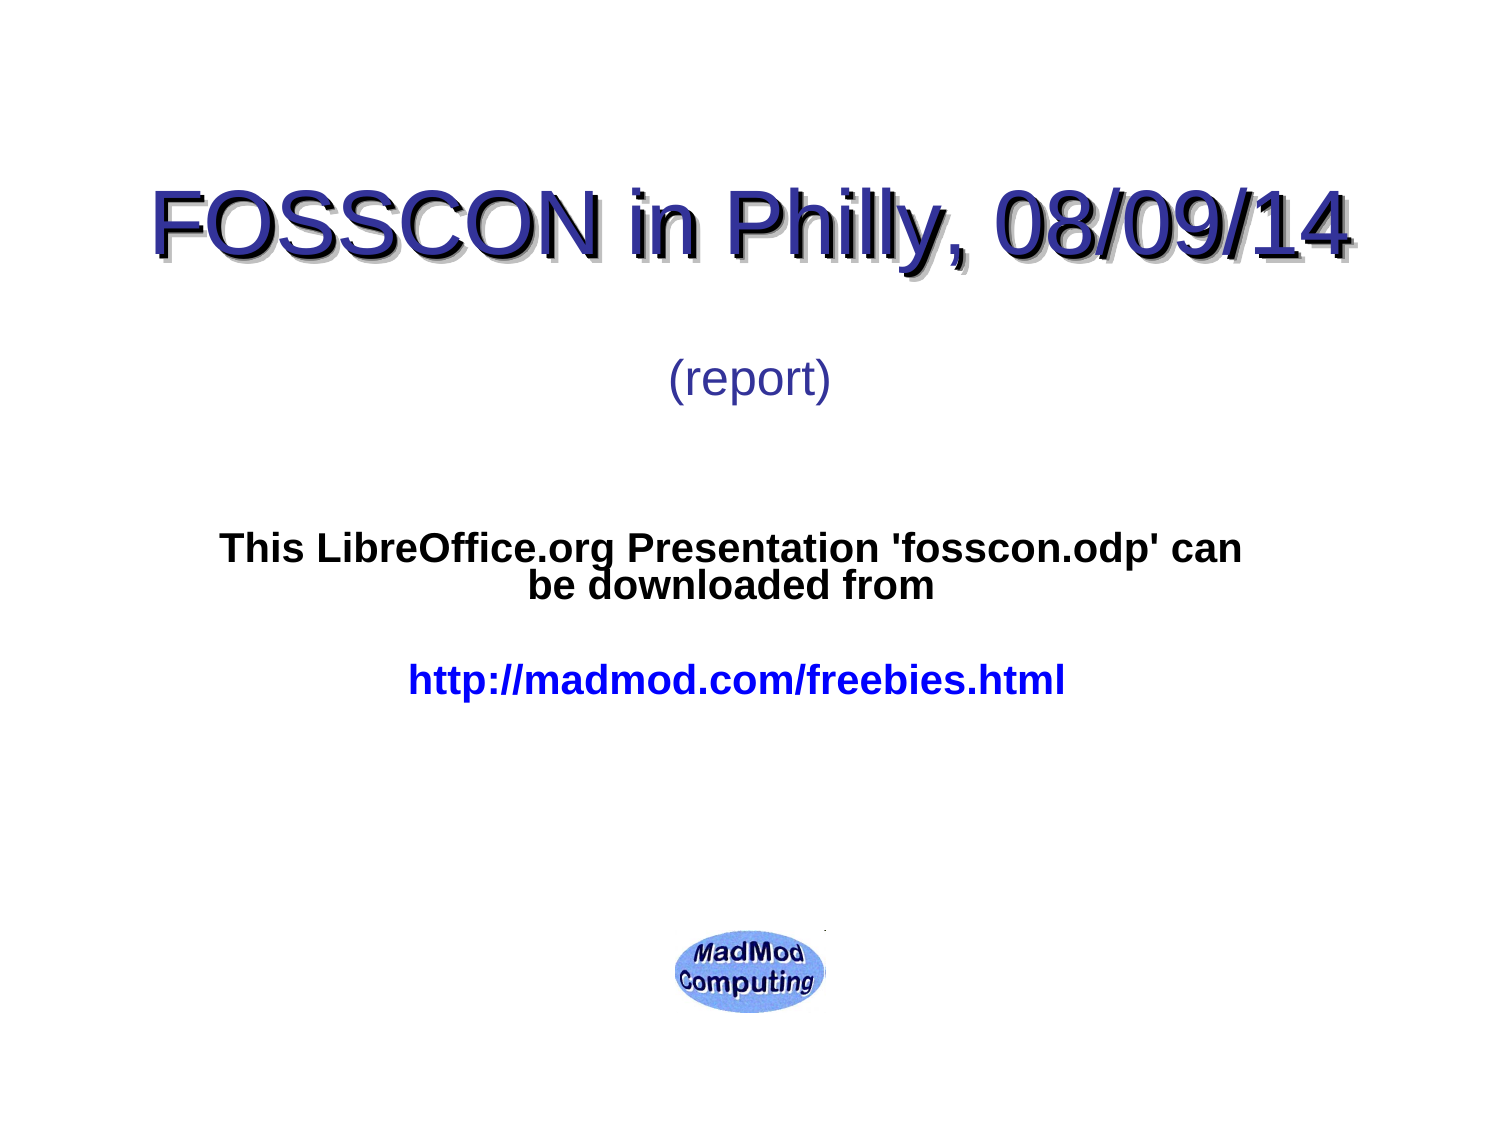

# FOSSCON in Philly, 08/09/14
(report)
This LibreOffice.org Presentation 'fosscon.odp' can be downloaded from
 http://madmod.com/freebies.html